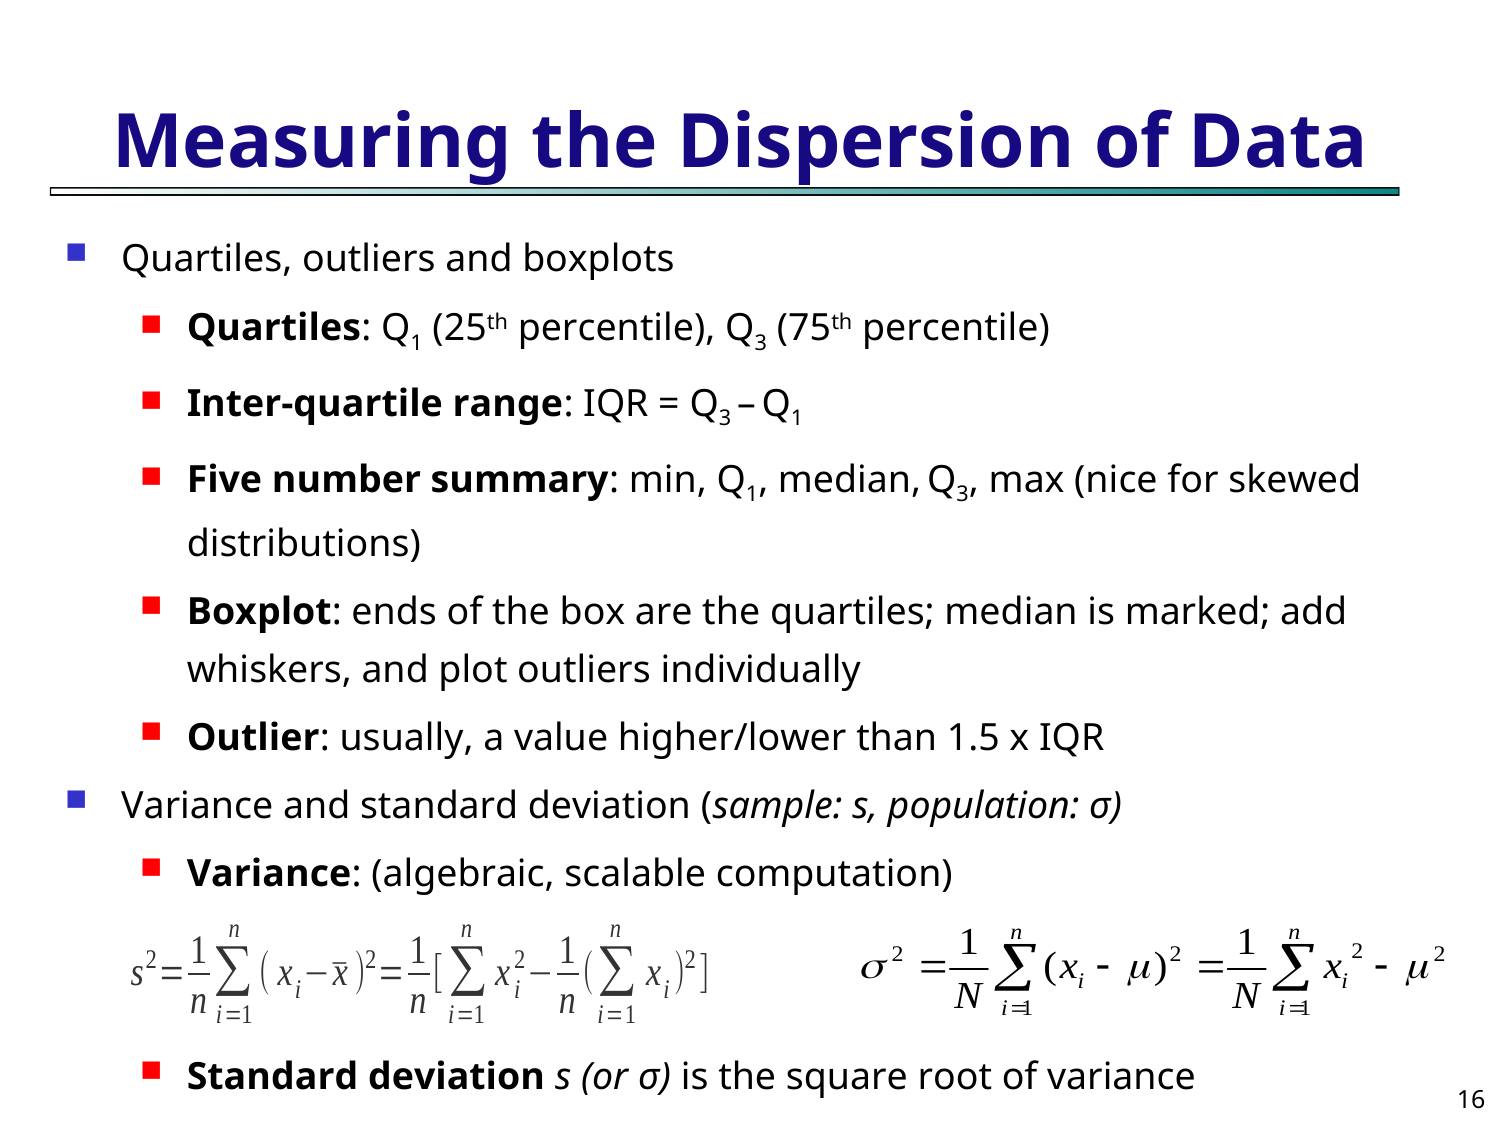

# Measuring the Dispersion of Data
Quartiles, outliers and boxplots
Quartiles: Q1 (25th percentile), Q3 (75th percentile)
Inter-quartile range: IQR = Q3 – Q1
Five number summary: min, Q1, median, Q3, max (nice for skewed distributions)
Boxplot: ends of the box are the quartiles; median is marked; add whiskers, and plot outliers individually
Outlier: usually, a value higher/lower than 1.5 x IQR
Variance and standard deviation (sample: s, population: σ)
Variance: (algebraic, scalable computation)
Standard deviation s (or σ) is the square root of variance